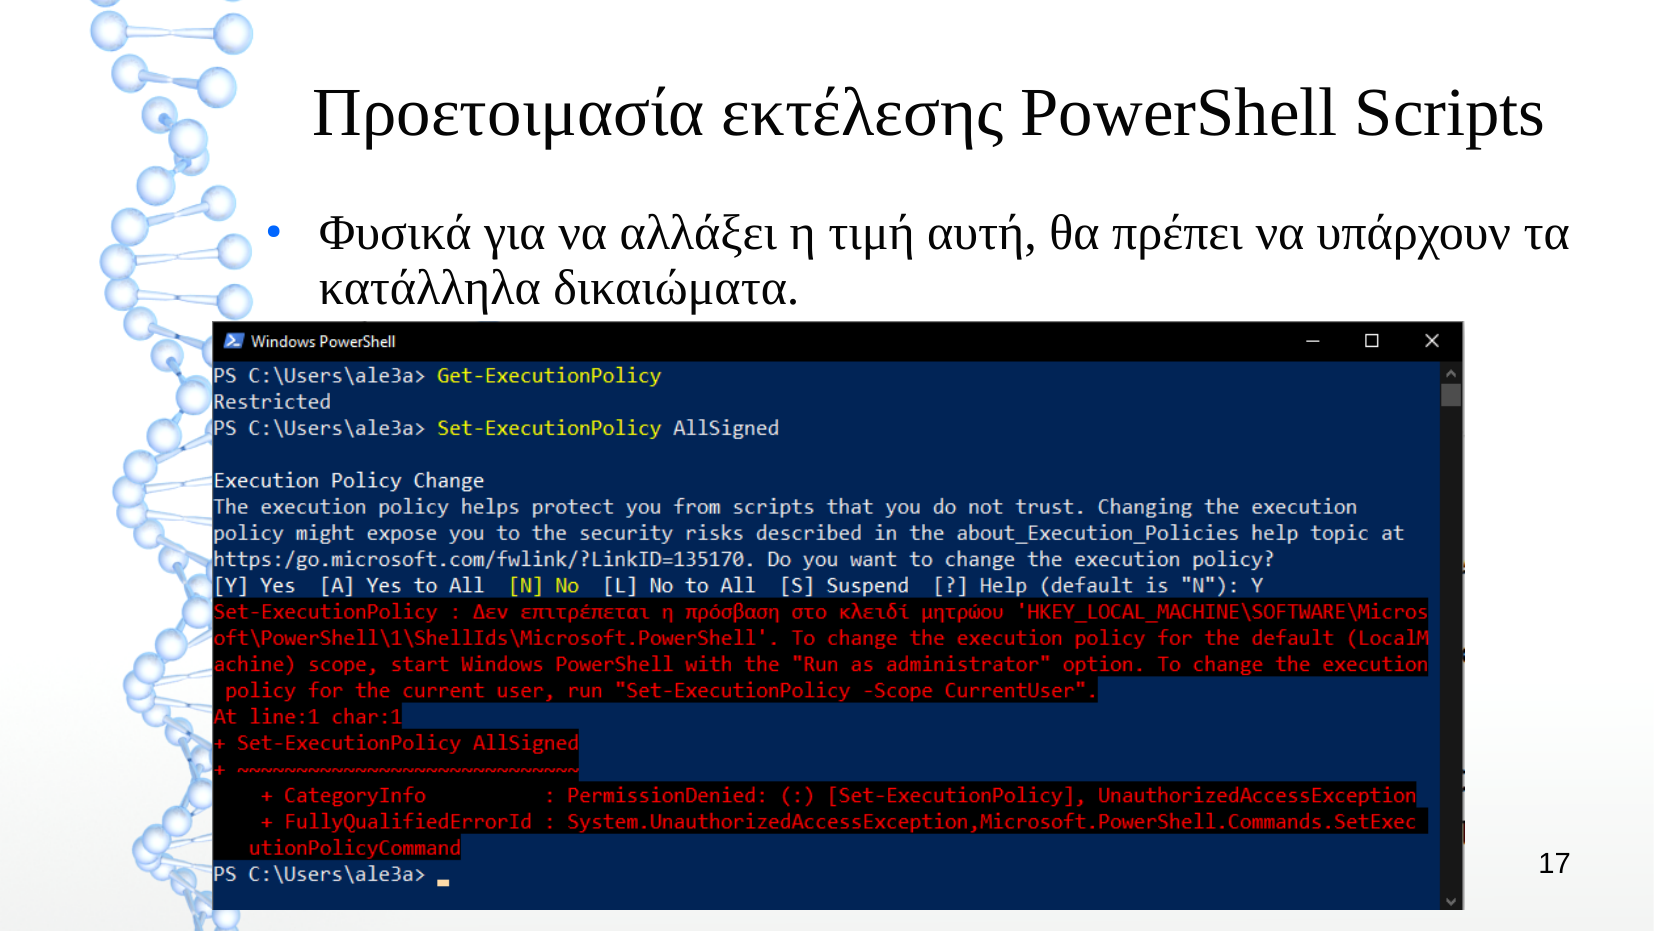

# Προετοιμασία εκτέλεσης PowerShell Scripts
Φυσικά για να αλλάξει η τιμή αυτή, θα πρέπει να υπάρχουν τα κατάλληλα δικαιώματα.
17